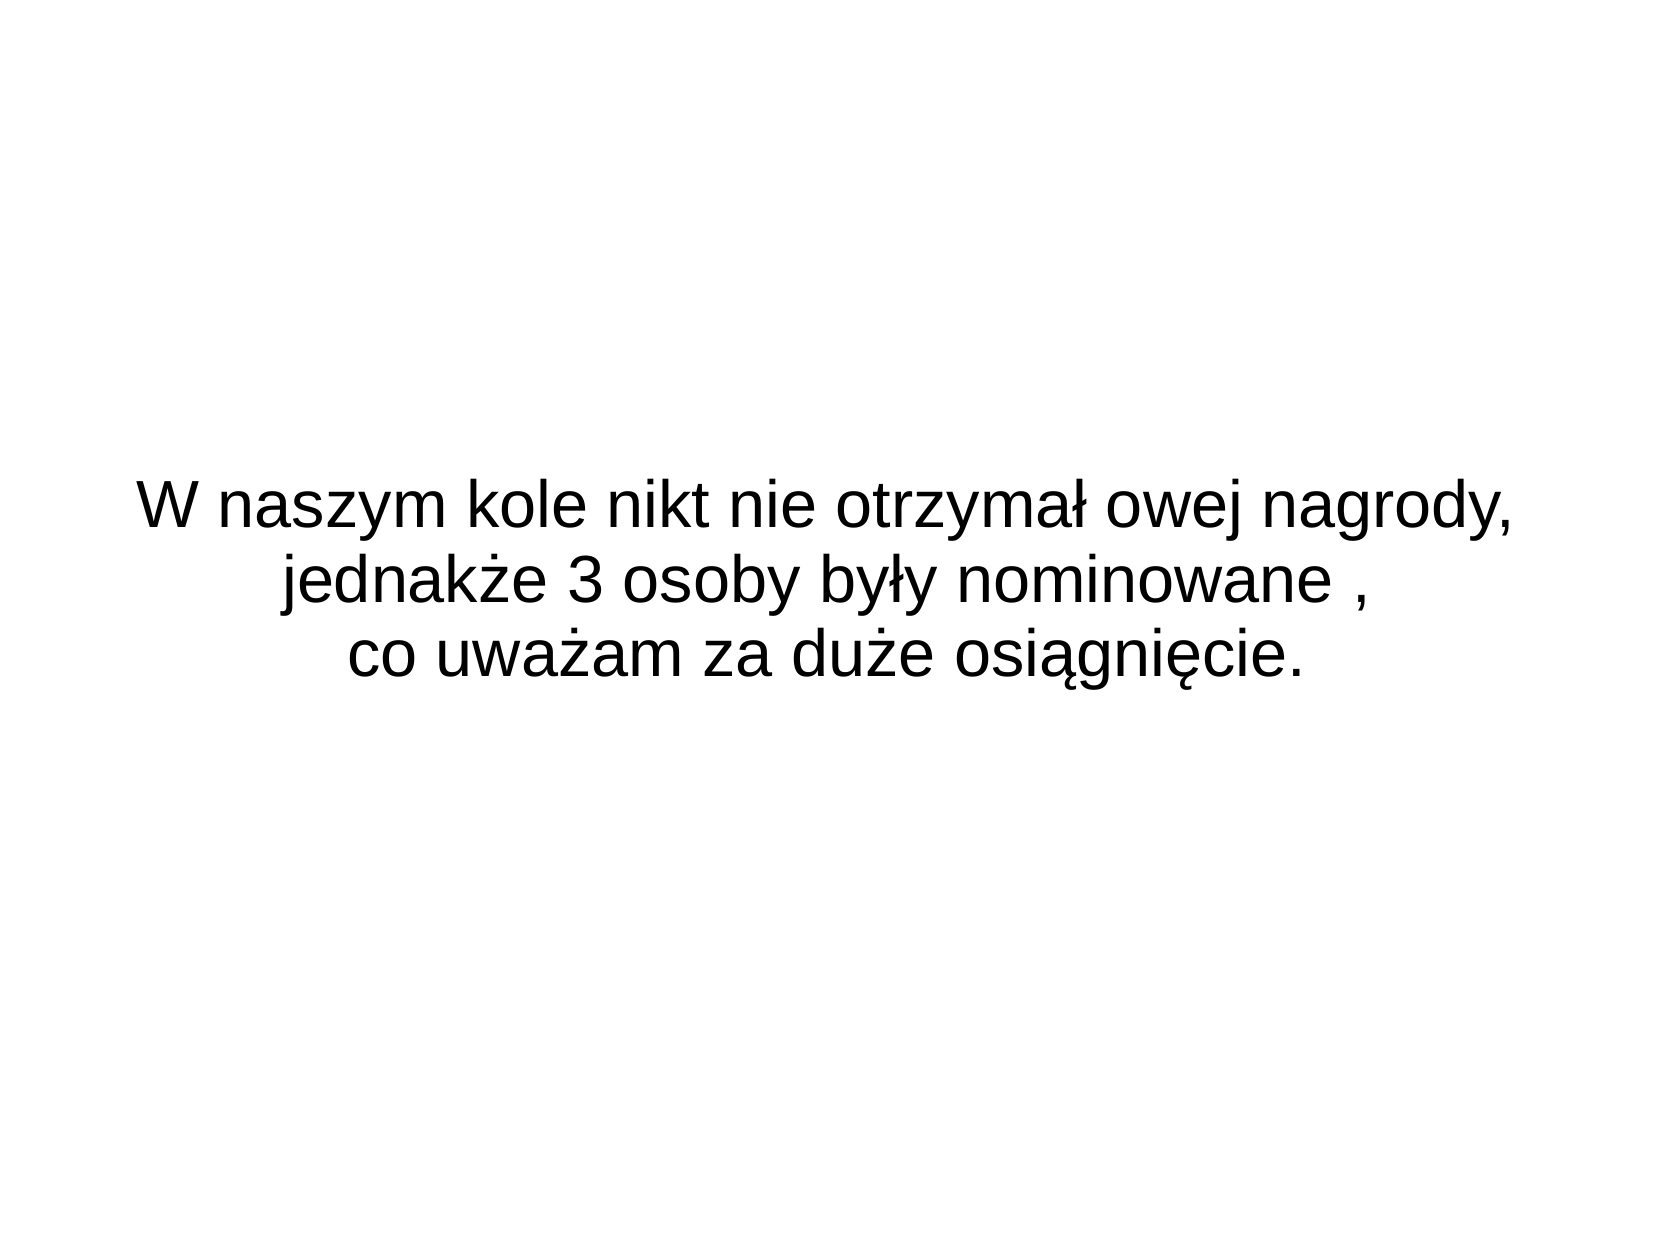

# W naszym kole nikt nie otrzymał owej nagrody,
jednakże 3 osoby były nominowane ,
co uważam za duże osiągnięcie.